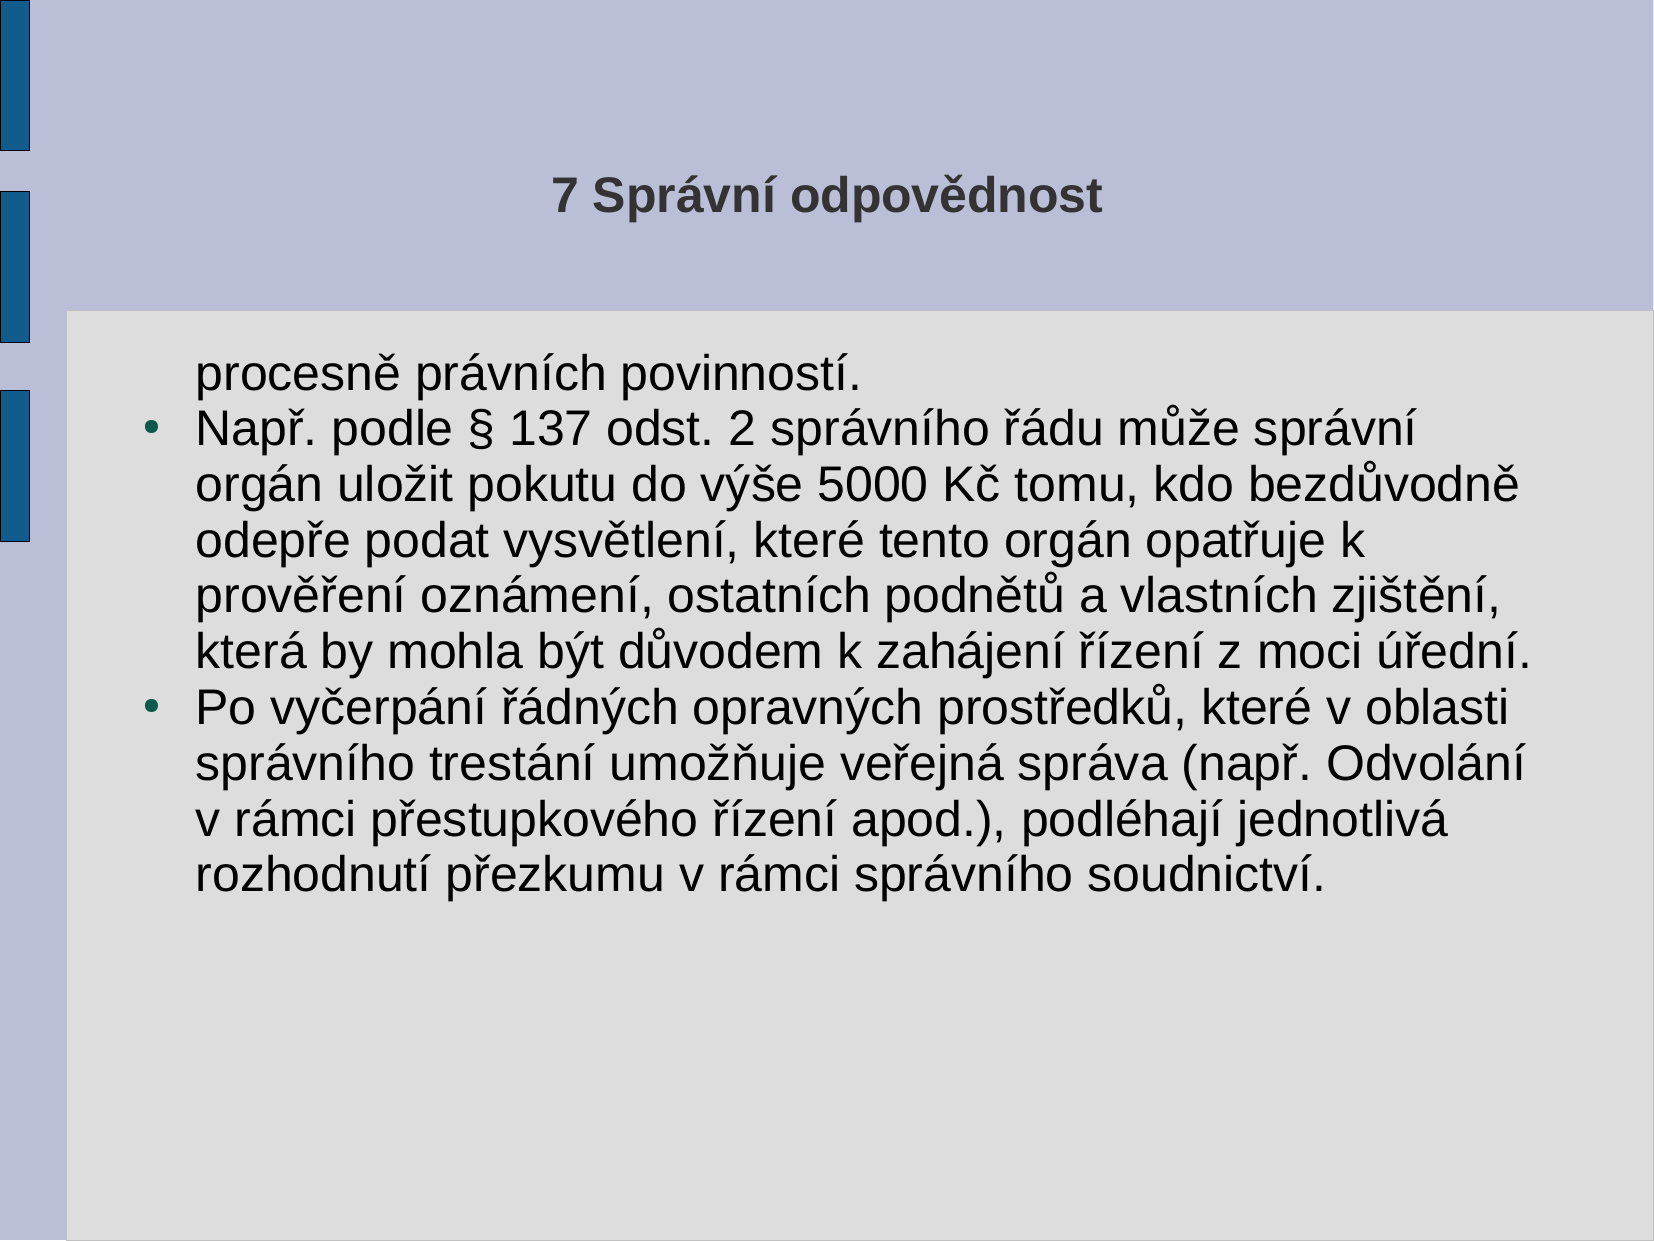

# 7 Správní odpovědnost
procesně právních povinností.
Např. podle § 137 odst. 2 správního řádu může správní orgán uložit pokutu do výše 5000 Kč tomu, kdo bezdůvodně odepře podat vysvětlení, které tento orgán opatřuje k prověření oznámení, ostatních podnětů a vlastních zjištění, která by mohla být důvodem k zahájení řízení z moci úřední.
Po vyčerpání řádných opravných prostředků, které v oblasti správního trestání umožňuje veřejná správa (např. Odvolání v rámci přestupkového řízení apod.), podléhají jednotlivá rozhodnutí přezkumu v rámci správního soudnictví.